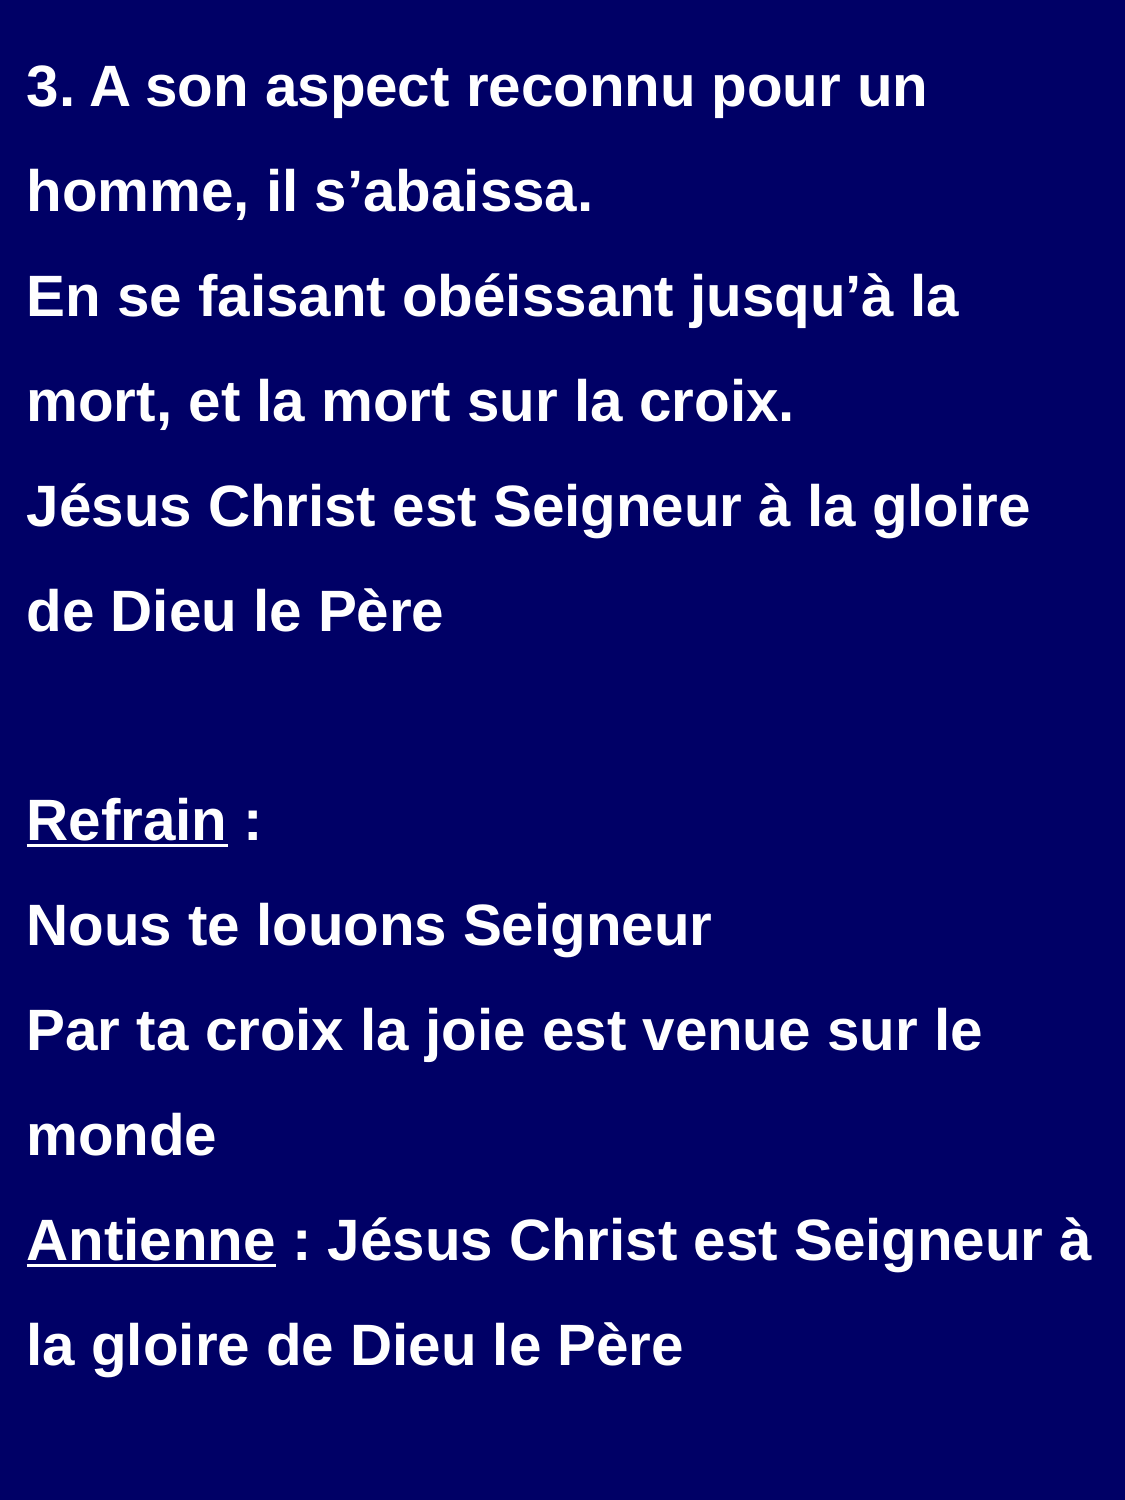

3. A son aspect reconnu pour un homme, il s’abaissa.
En se faisant obéissant jusqu’à la mort, et la mort sur la croix.
Jésus Christ est Seigneur à la gloire de Dieu le Père
Refrain :
Nous te louons Seigneur
Par ta croix la joie est venue sur le monde
Antienne : Jésus Christ est Seigneur à la gloire de Dieu le Père
Ref : Nous te louons Seigneur
Par ta croix la joie est venue sur le monde
 4. C’est pourquoi Dieu l’a élevé
et lui a donné le nom
qui l’emporte sur tous les noms
Jésus Christ est Seigneur à la gloire de Dieu le Père
 5. Afin qu’ au nom de Jésus
Tout genoux fléchisse au ciel sur terre, aux enfers.
Et que toute langue proclame :
Jésus Christ est Seigneur à la gloire de Dieu le Père
Ref : Nous te louons Seigneur
Par ta croix la joie est venue sur le monde
Jésus Christ est Seigneur à la gloire de Dieu le Père